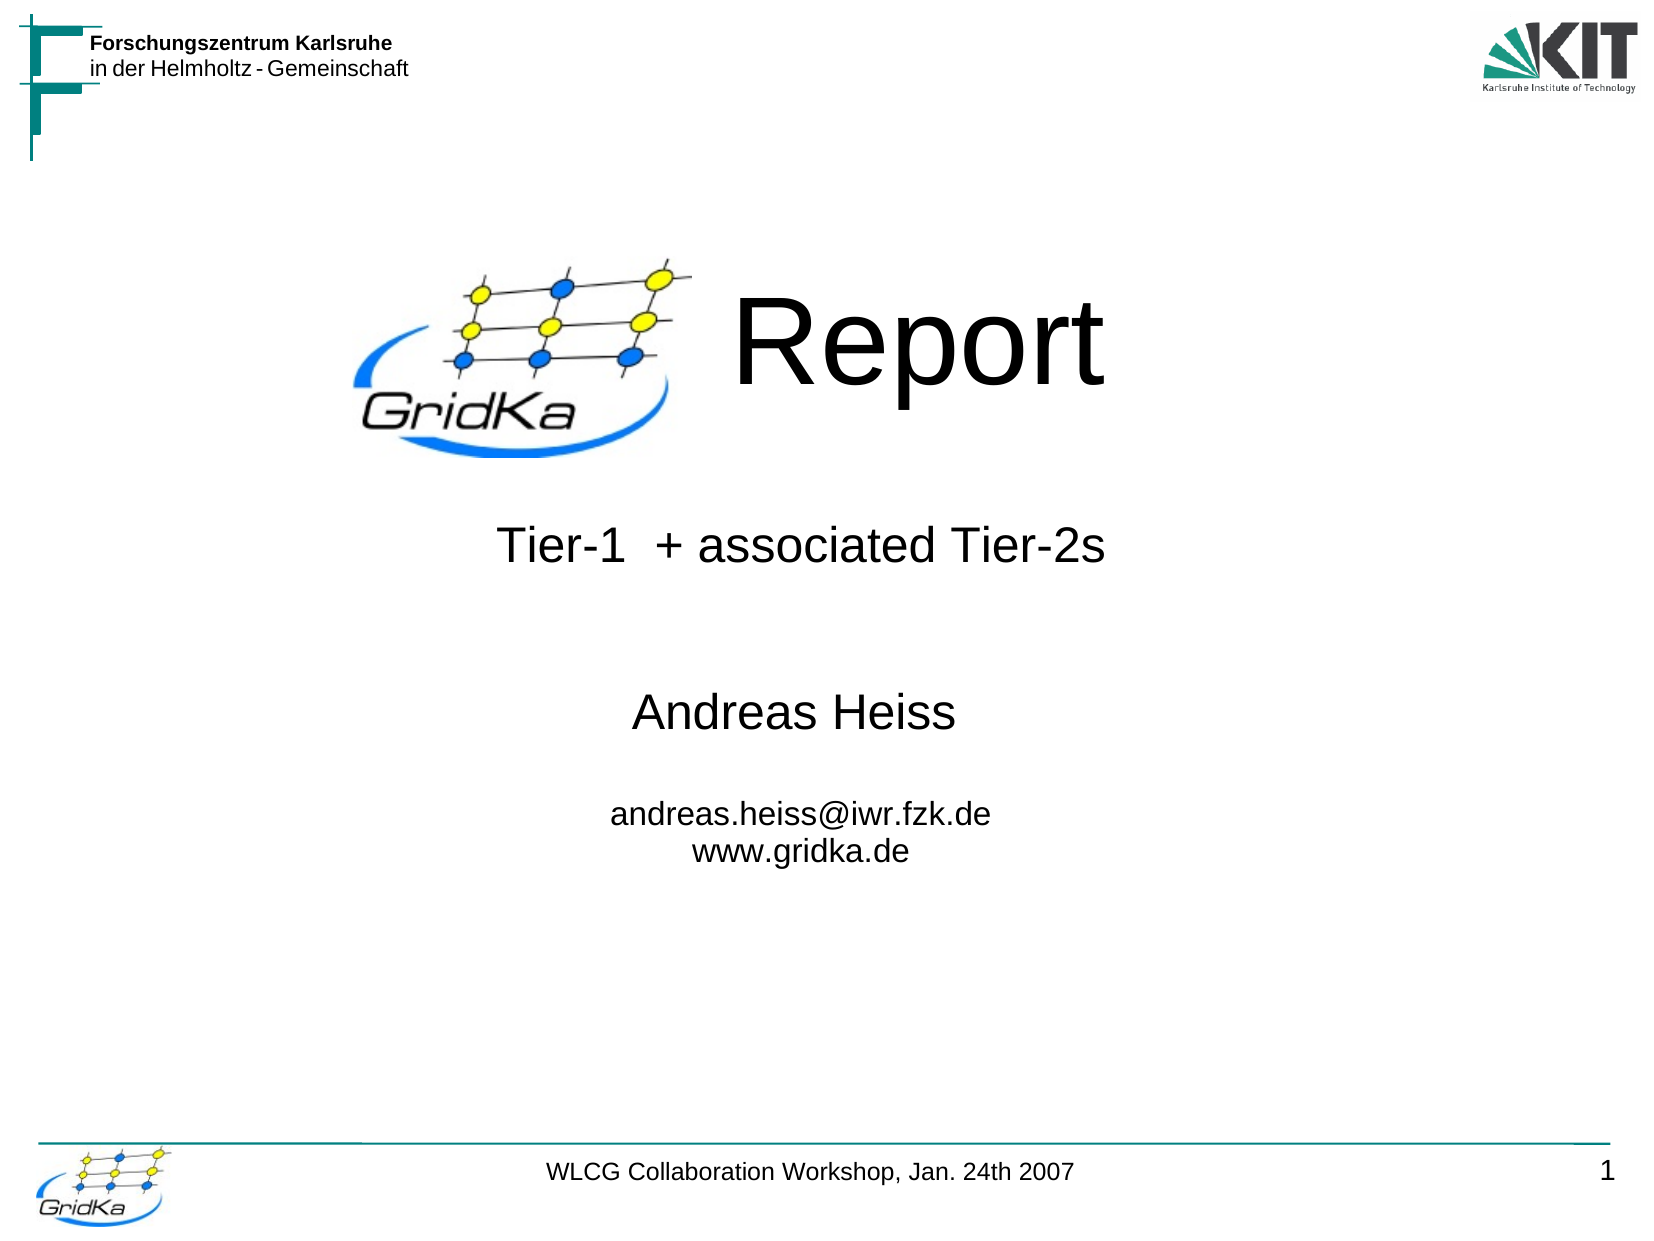

Report
Tier-1 + associated Tier-2s
Andreas Heiss
andreas.heiss@iwr.fzk.de
www.gridka.de